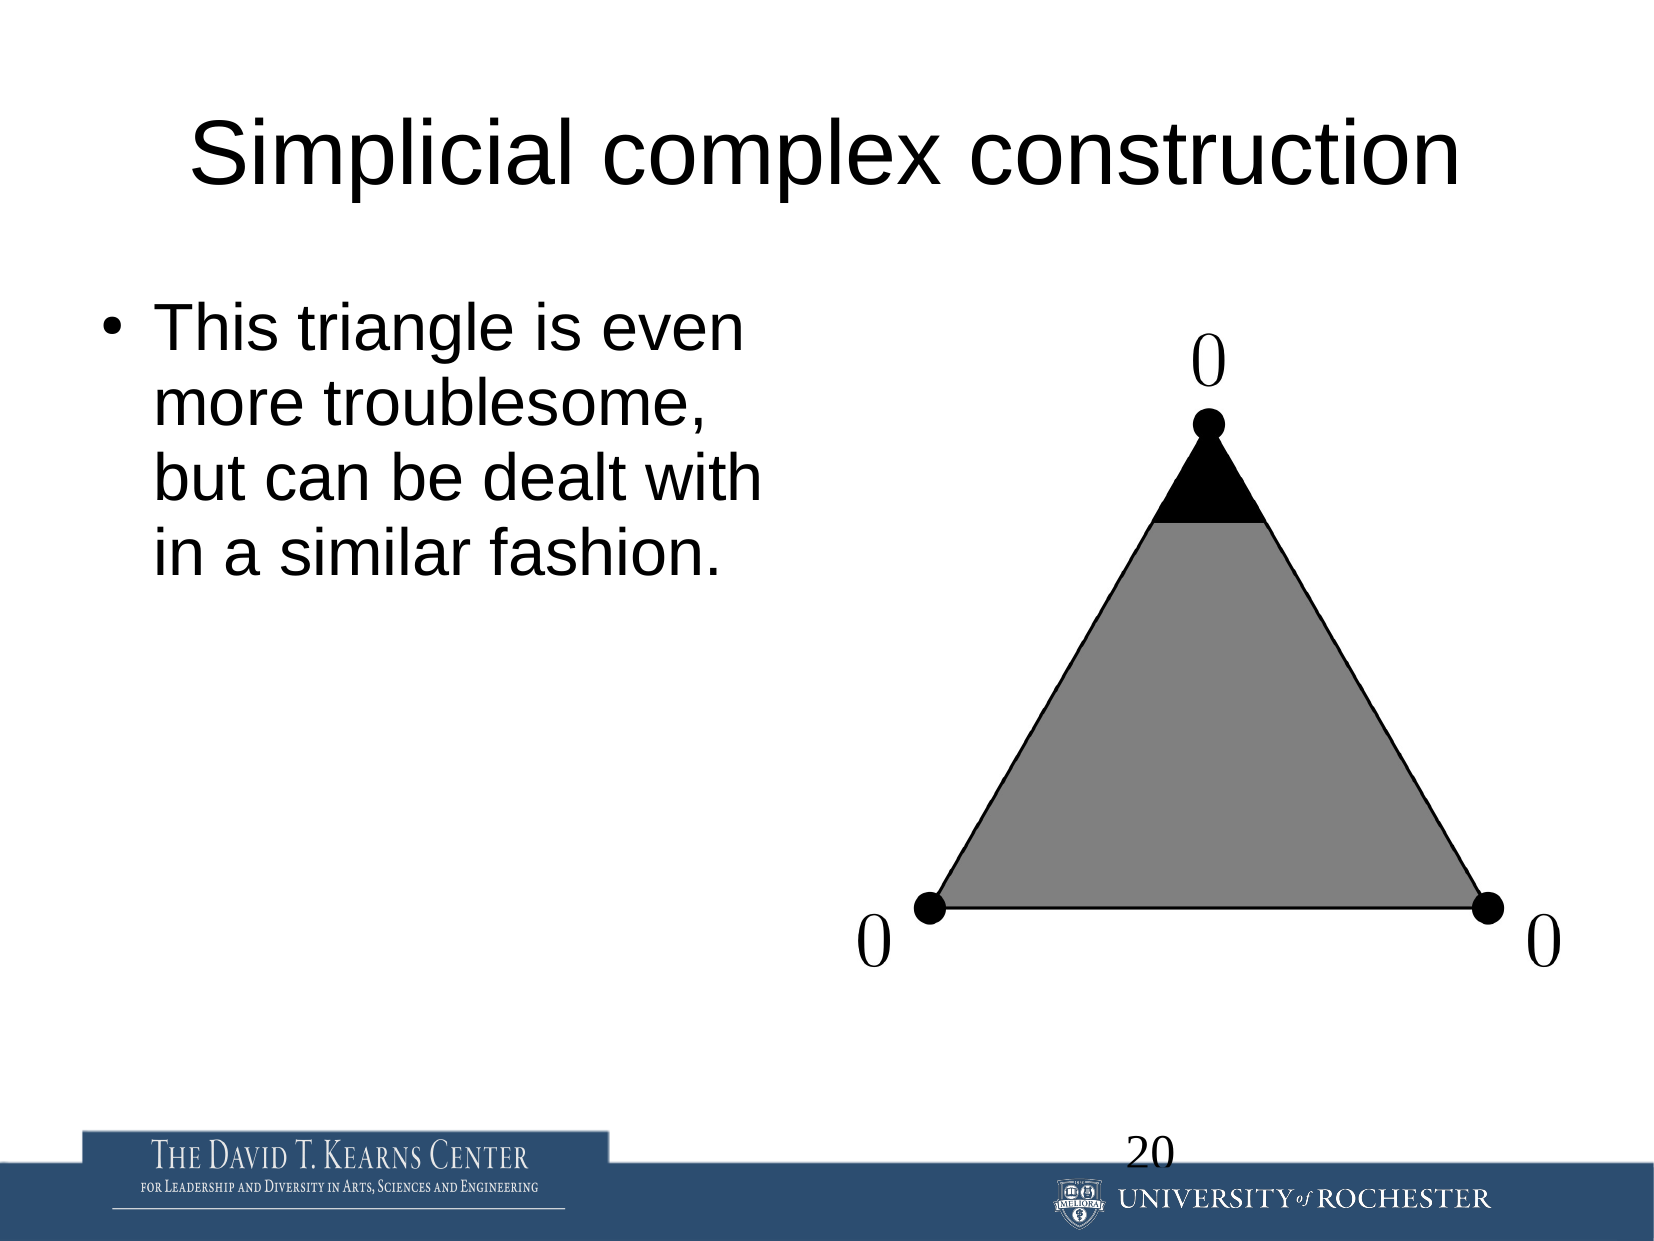

# Simplicial complex construction
This triangle is even more troublesome, but can be dealt with in a similar fashion.